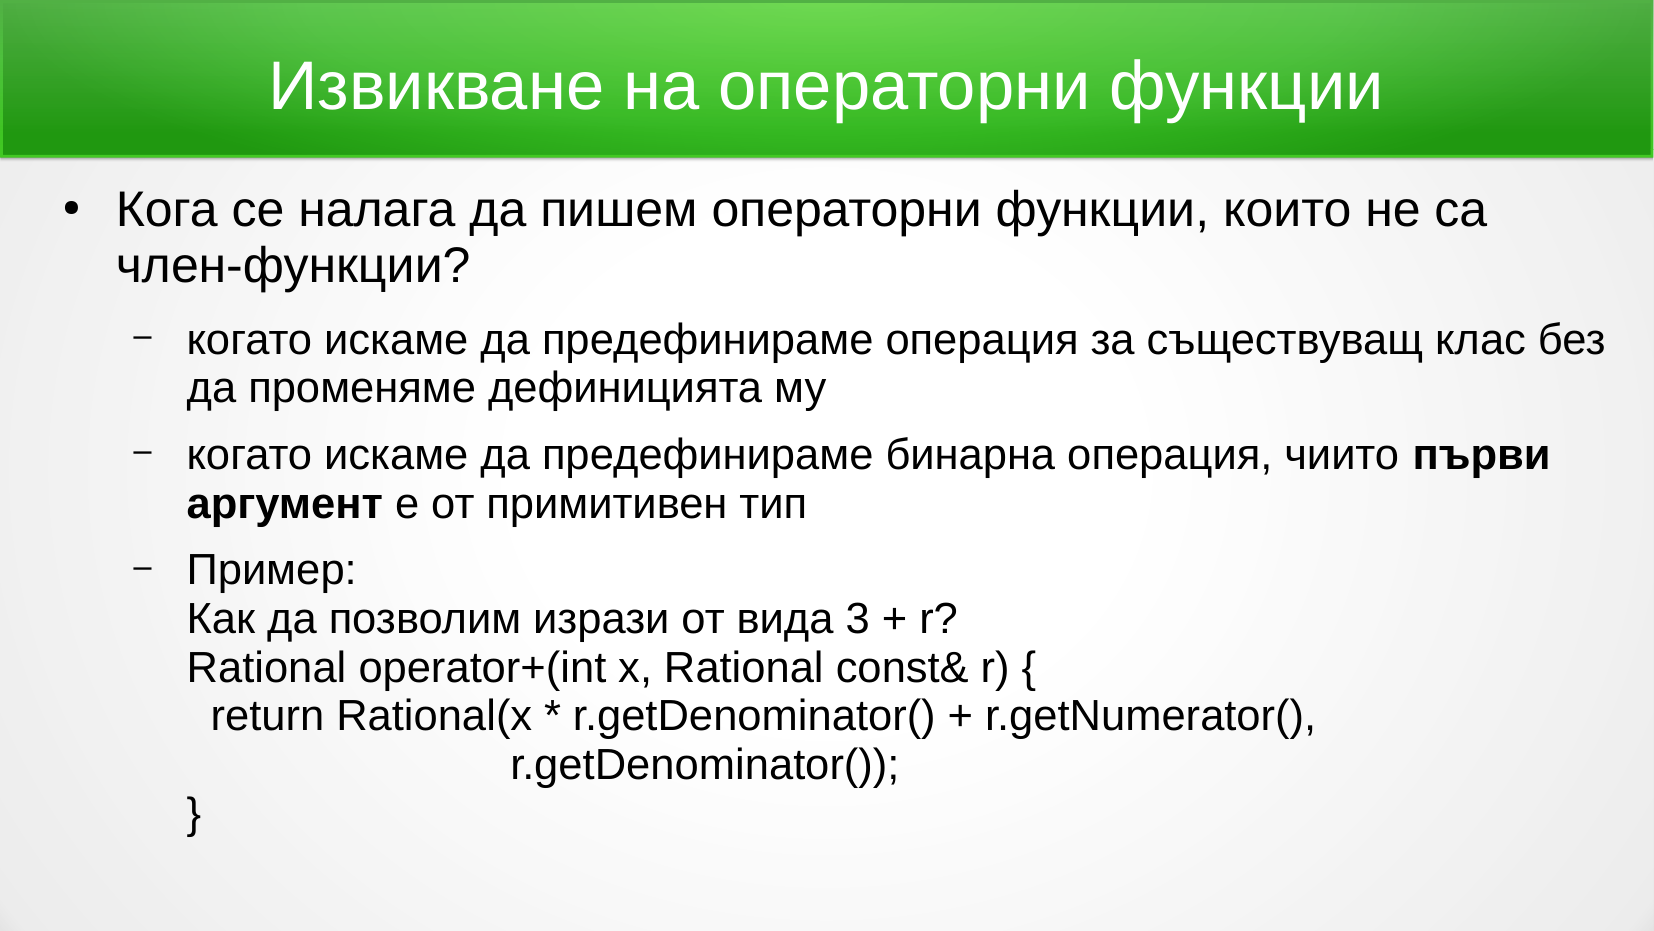

# Извикване на операторни функции
Кога се налага да пишем операторни функции, които не са член-функции?
когато искаме да предефинираме операция за съществуващ клас без да променяме дефиницията му
когато искаме да предефинираме бинарна операция, чиито първи аргумент е от примитивен тип
Пример:
Как да позволим изрази от вида 3 + r?
Rational operator+(int x, Rational const& r) {
 return Rational(x * r.getDenominator() + r.getNumerator(),
 r.getDenominator());
}